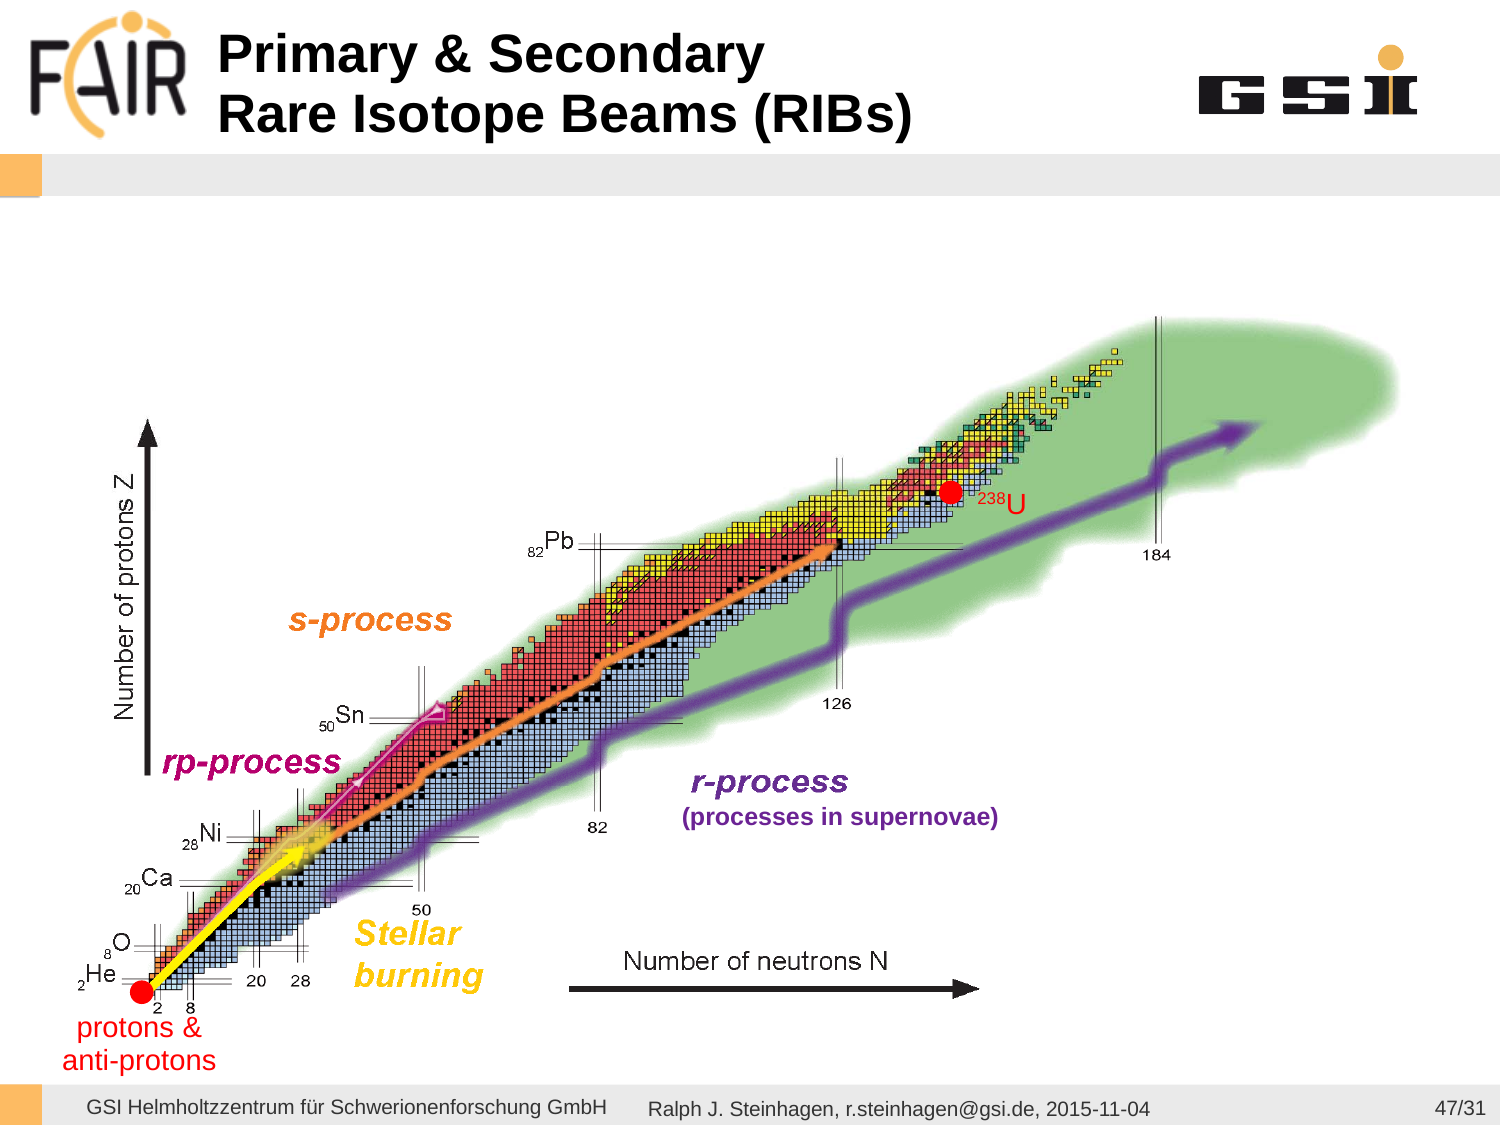

# Primary & Secondary Rare Isotope Beams (RIBs)
238U
(processes in supernovae)
protons &
anti-protons